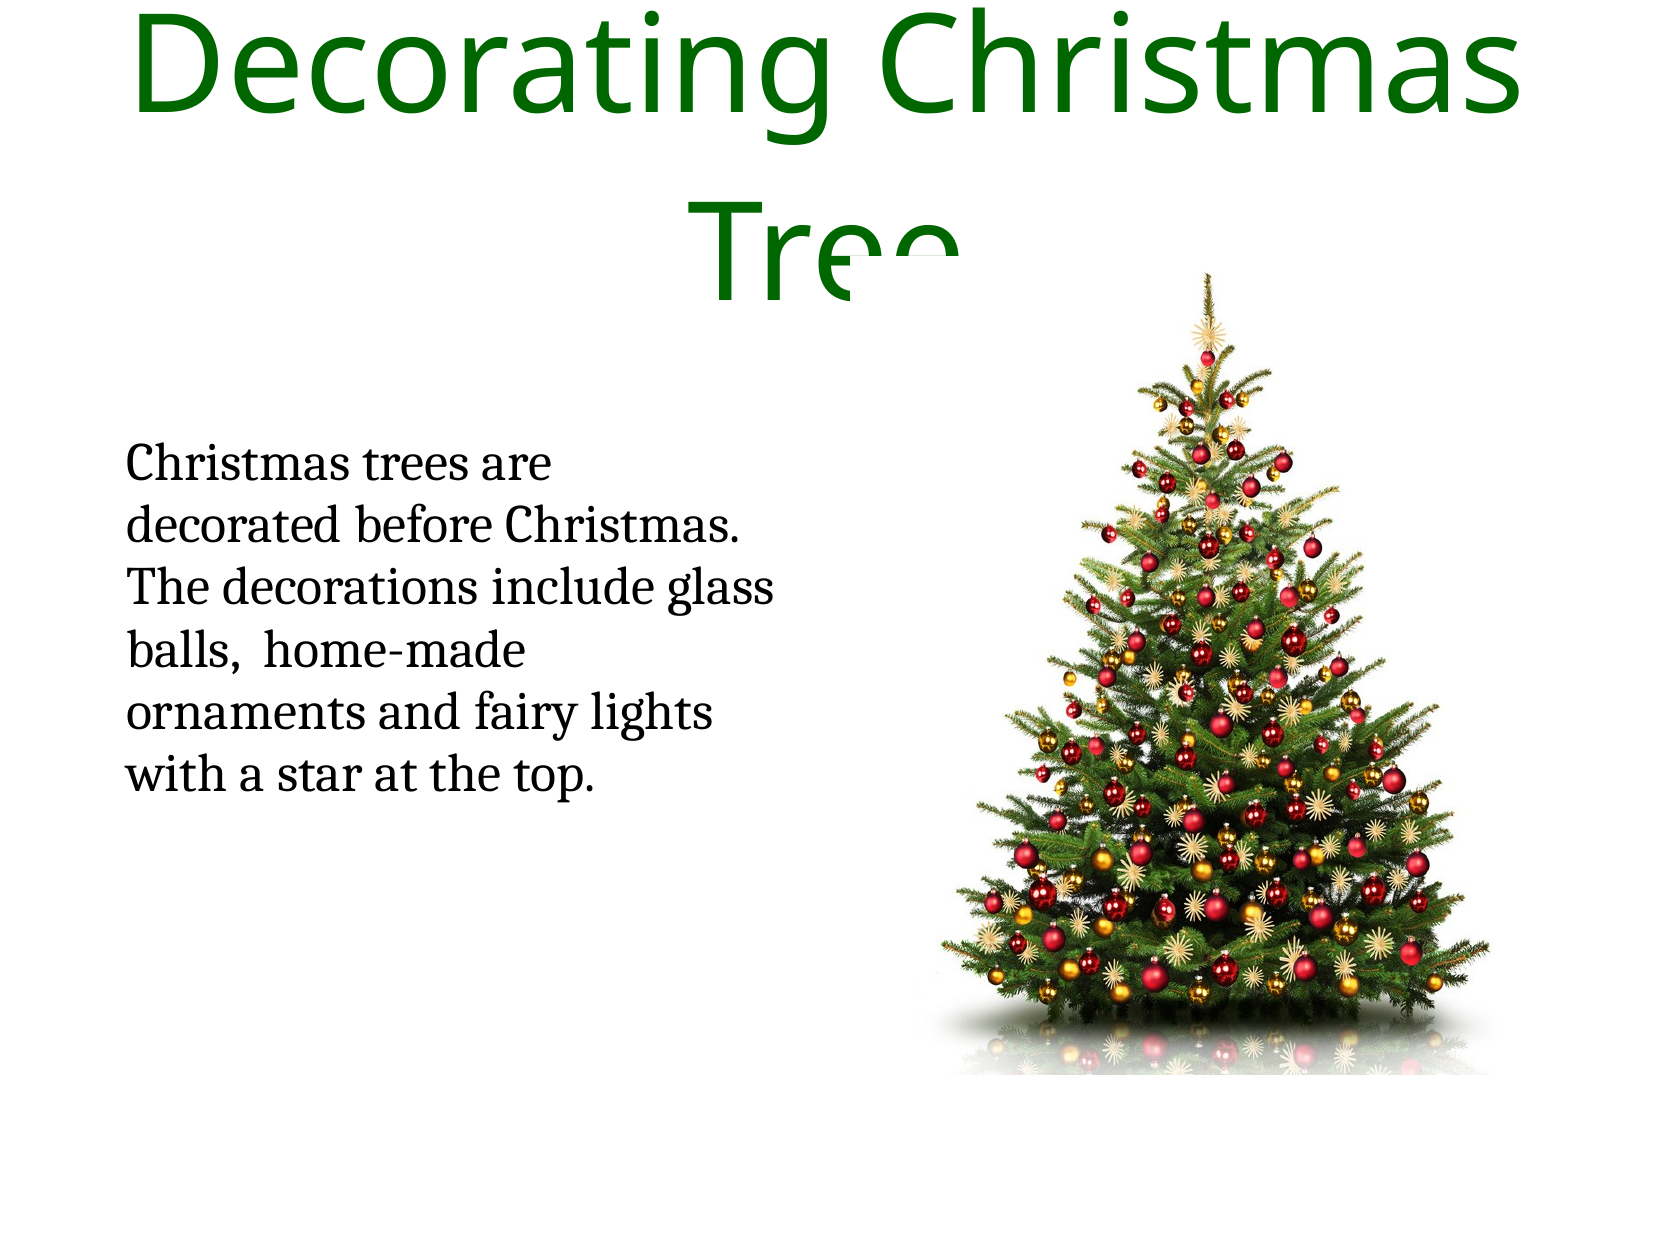

# Decorating Christmas Tree
Christmas trees are decorated before Christmas. The decorations include glass balls, home-made ornaments and fairy lights with a star at the top.